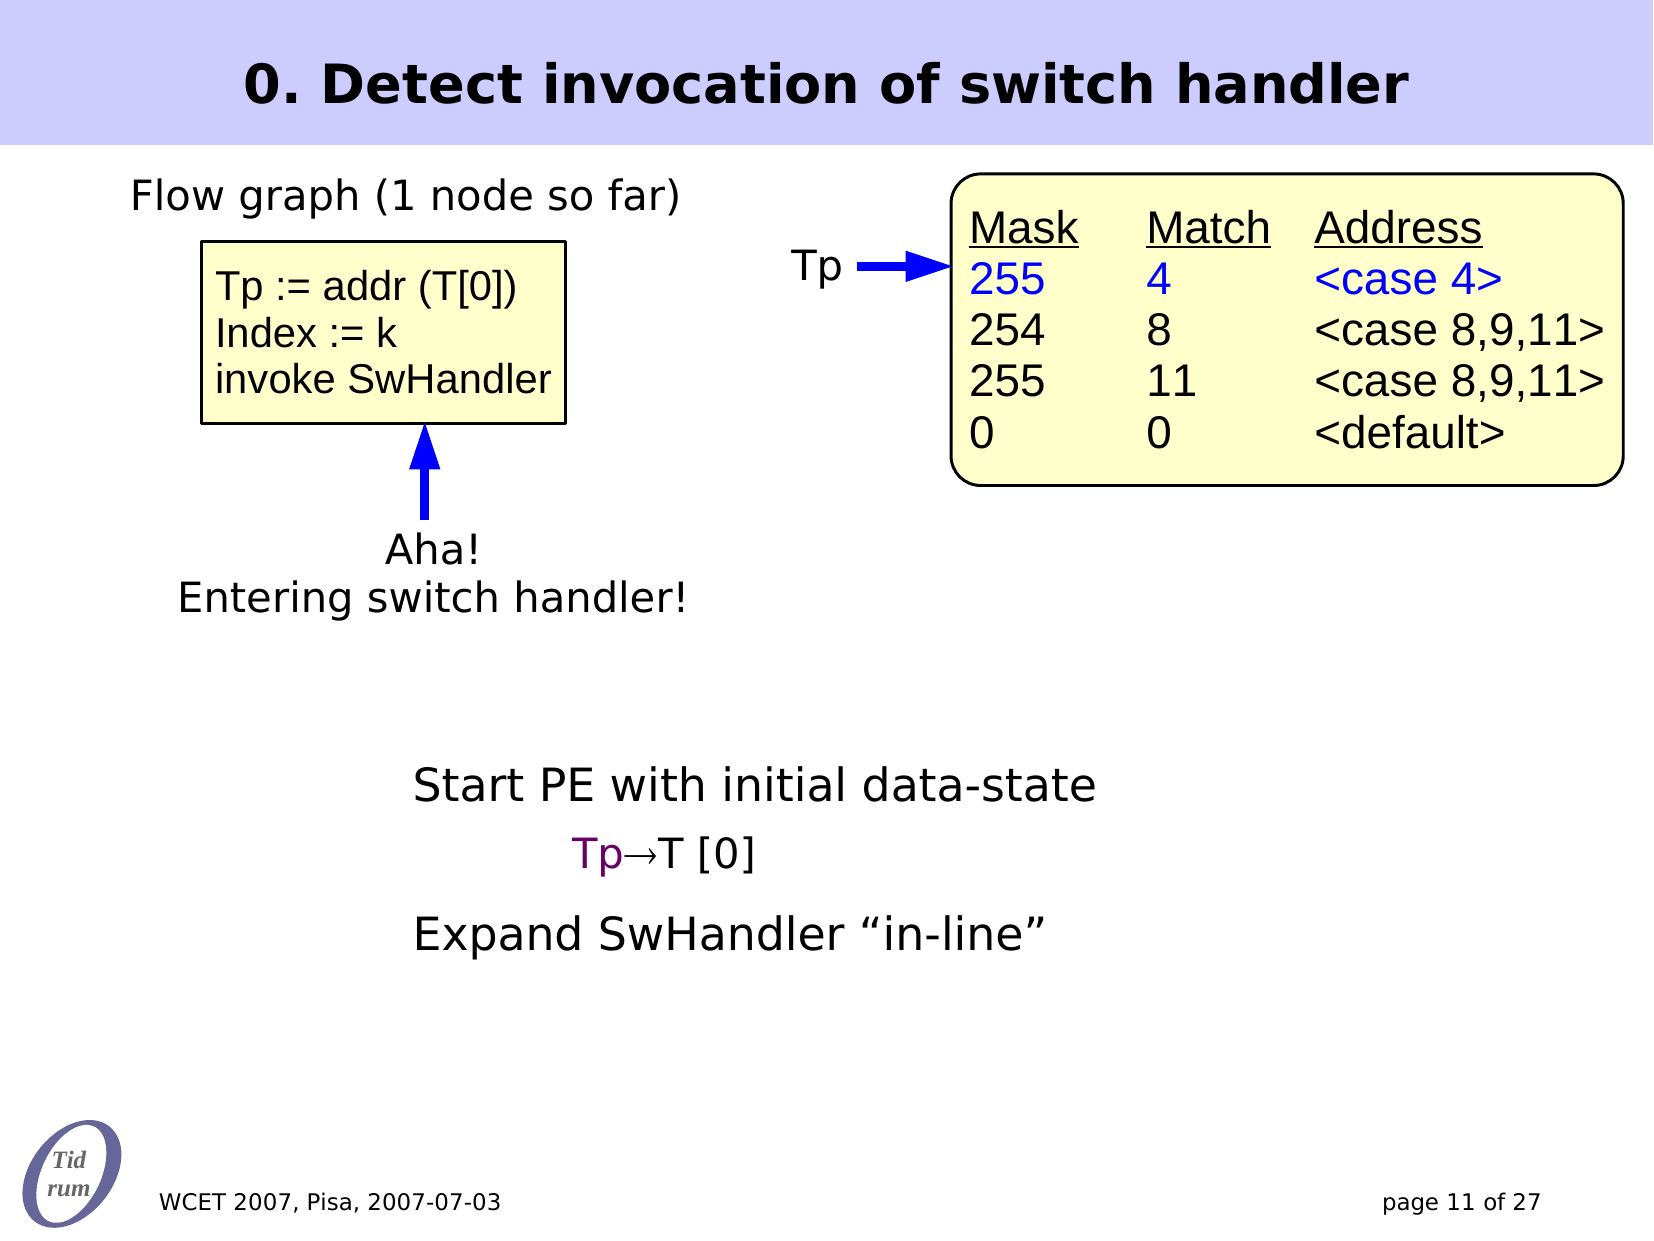

# 0. Detect invocation of switch handler
Flow graph (1 node so far)
Mask	Match	Address
255	4	<case 4>
254	8	<case 8,9,11>
255	11	<case 8,9,11>
0	0	<default>
Tp := addr (T[0])
Index := k
invoke SwHandler
Tp
Aha!
Entering switch handler!
Start PE with initial data-state
TpT [0]
Expand SwHandler “in-line”